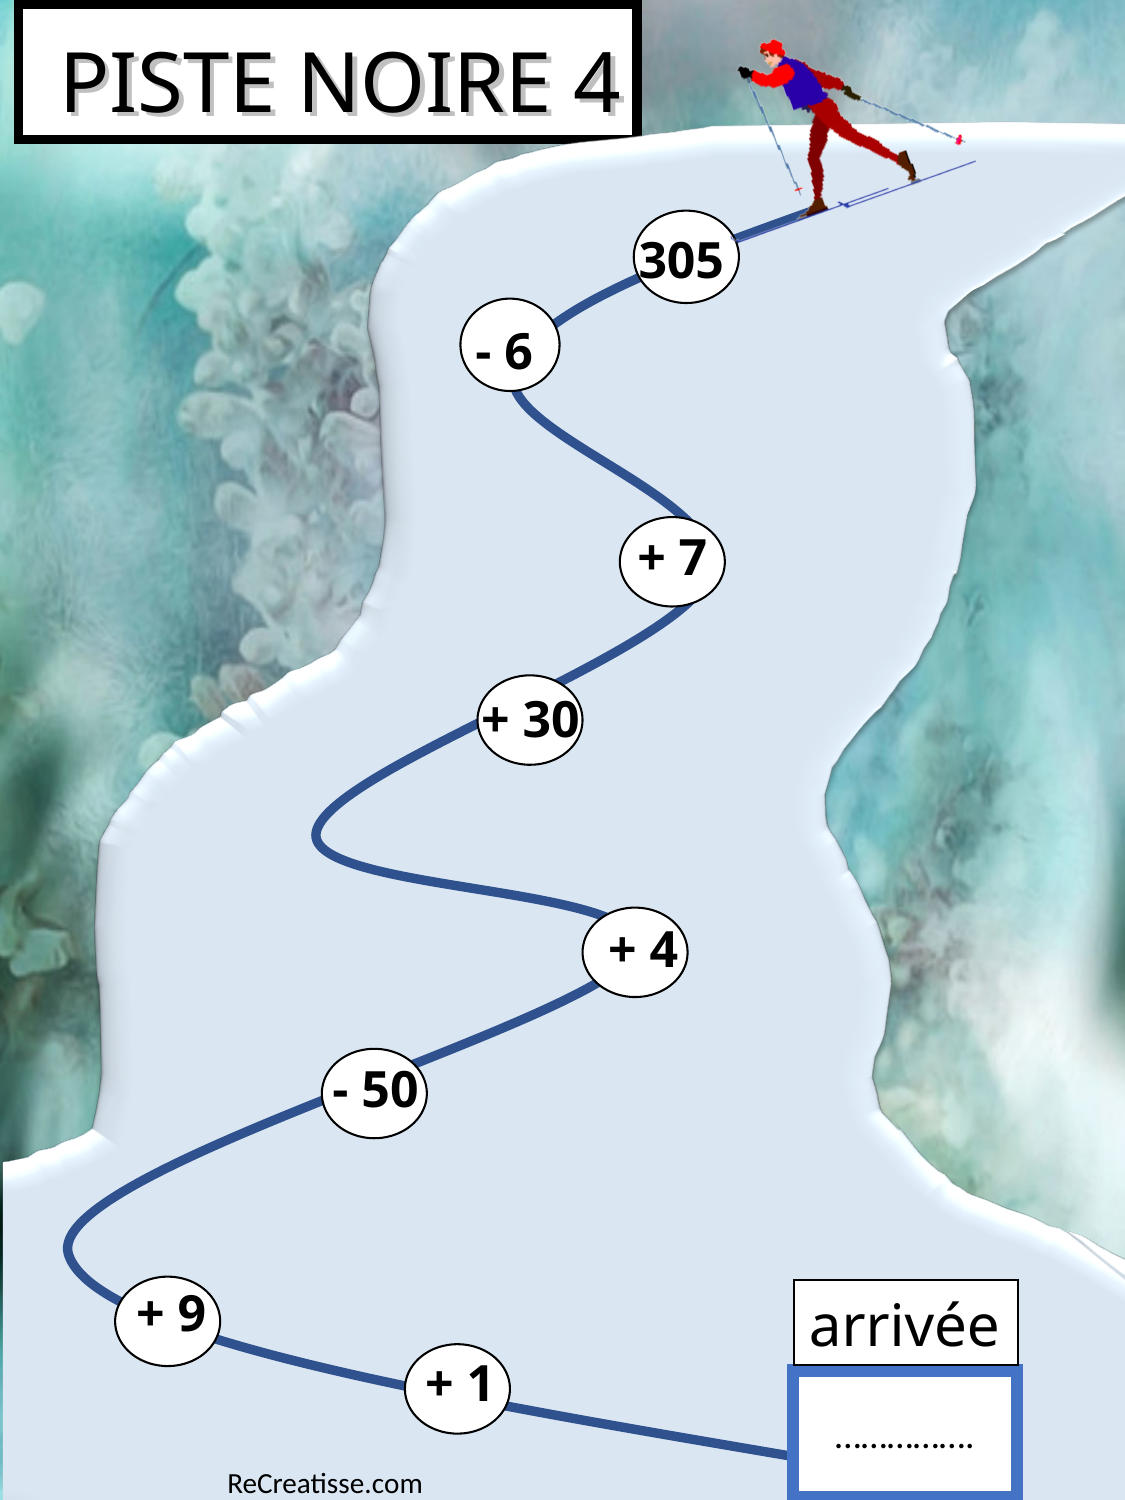

PISTE NOIRE 4
305
- 6
+ 7
+ 30
+ 4
- 50
+ 9
arrivée
+ 1
…………….
ReCreatisse.com